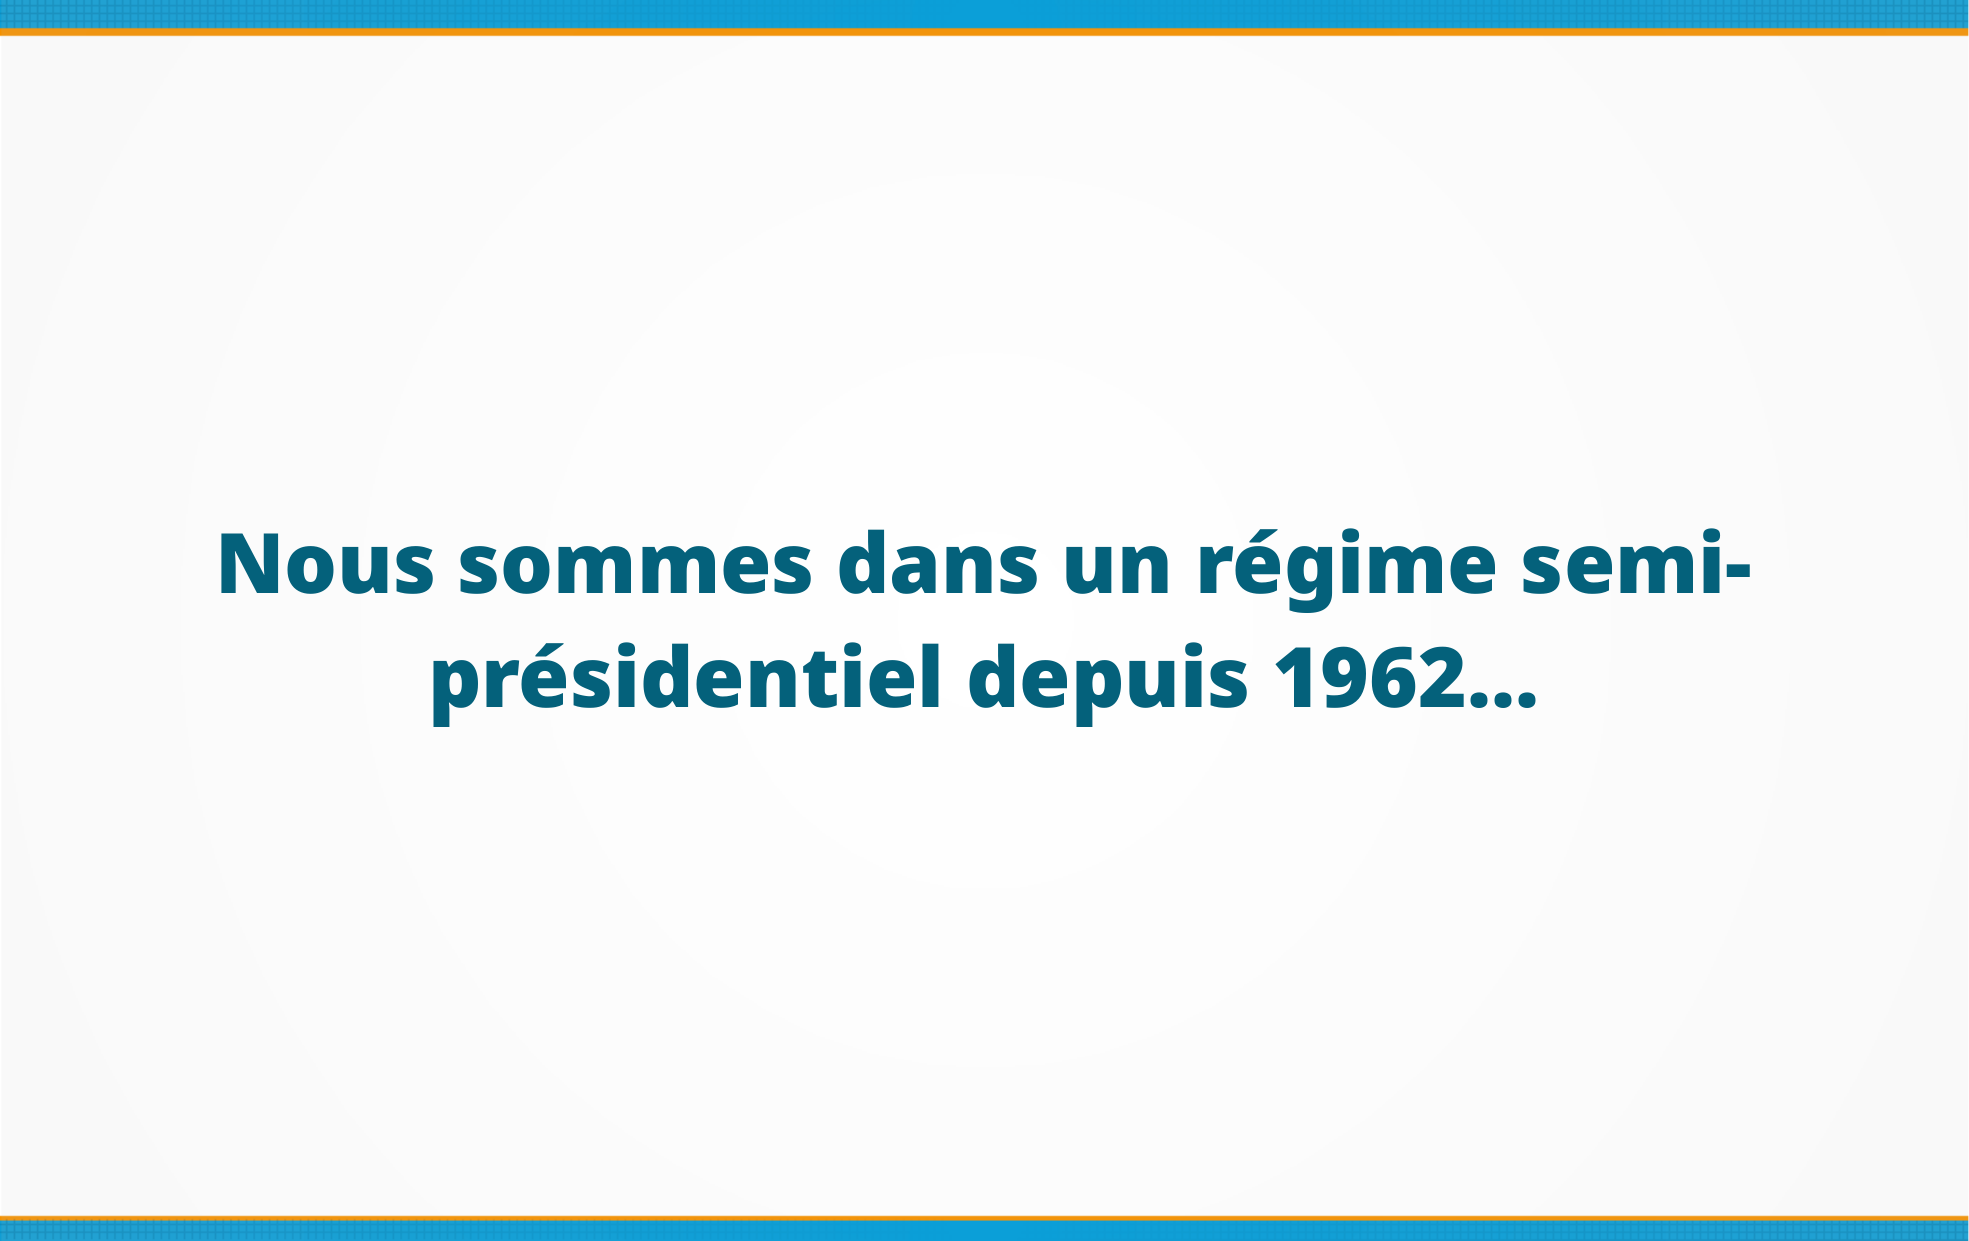

# Nous sommes dans un régime semi-présidentiel depuis 1962...